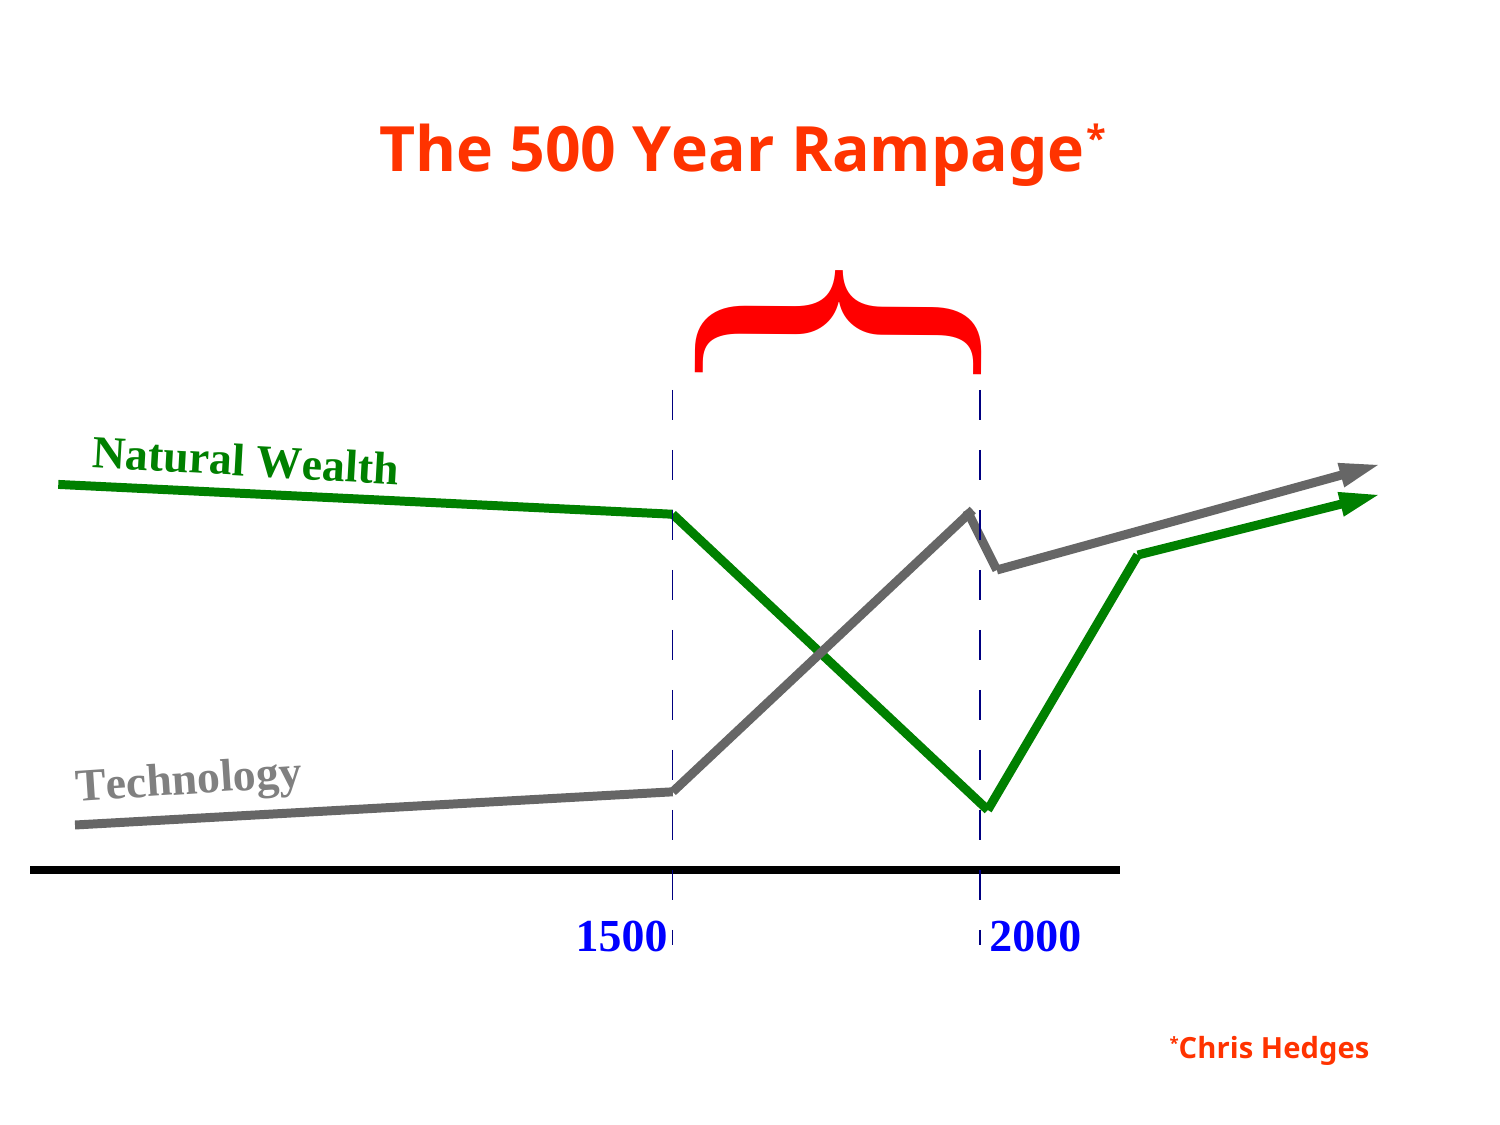

{
The 500 Year Rampage*
Natural Wealth
Technology
1500 2000
*Chris Hedges